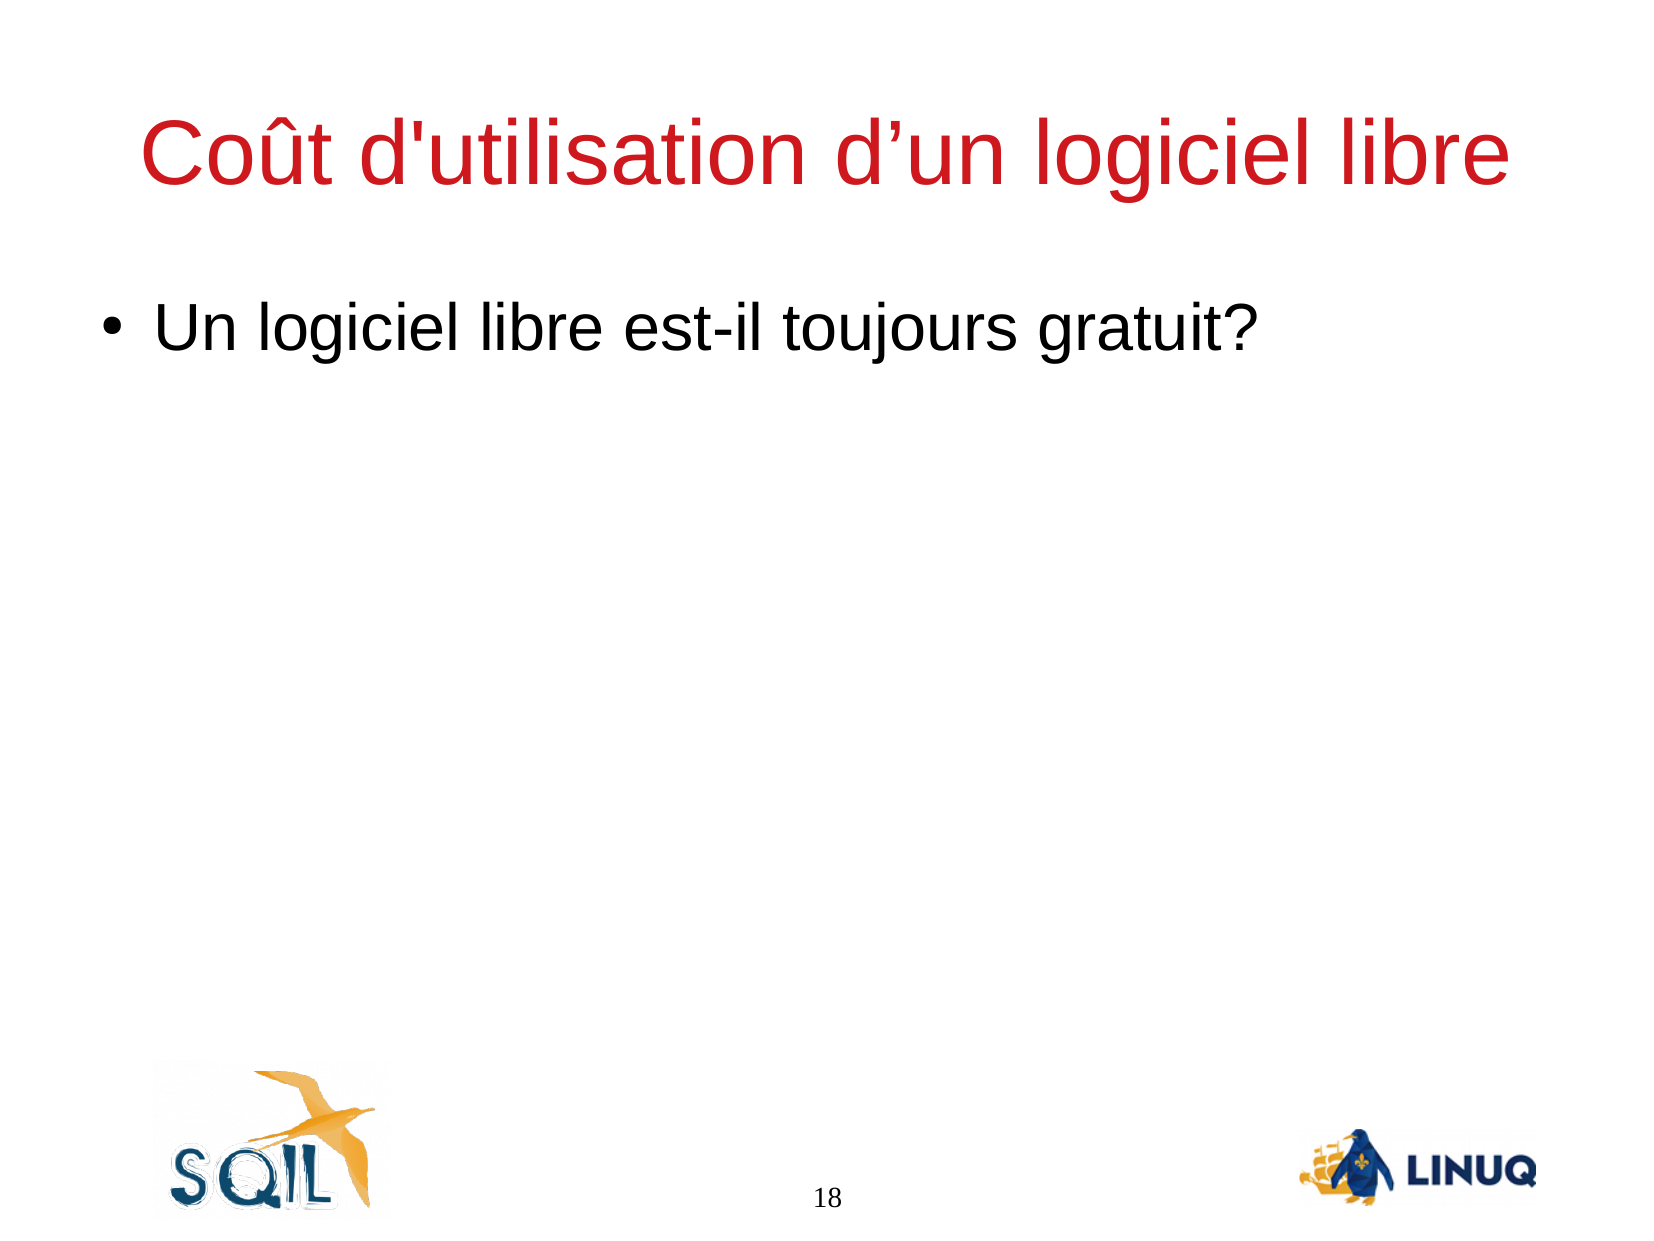

# Coût d'utilisation d’un logiciel libre
Un logiciel libre est-il toujours gratuit?